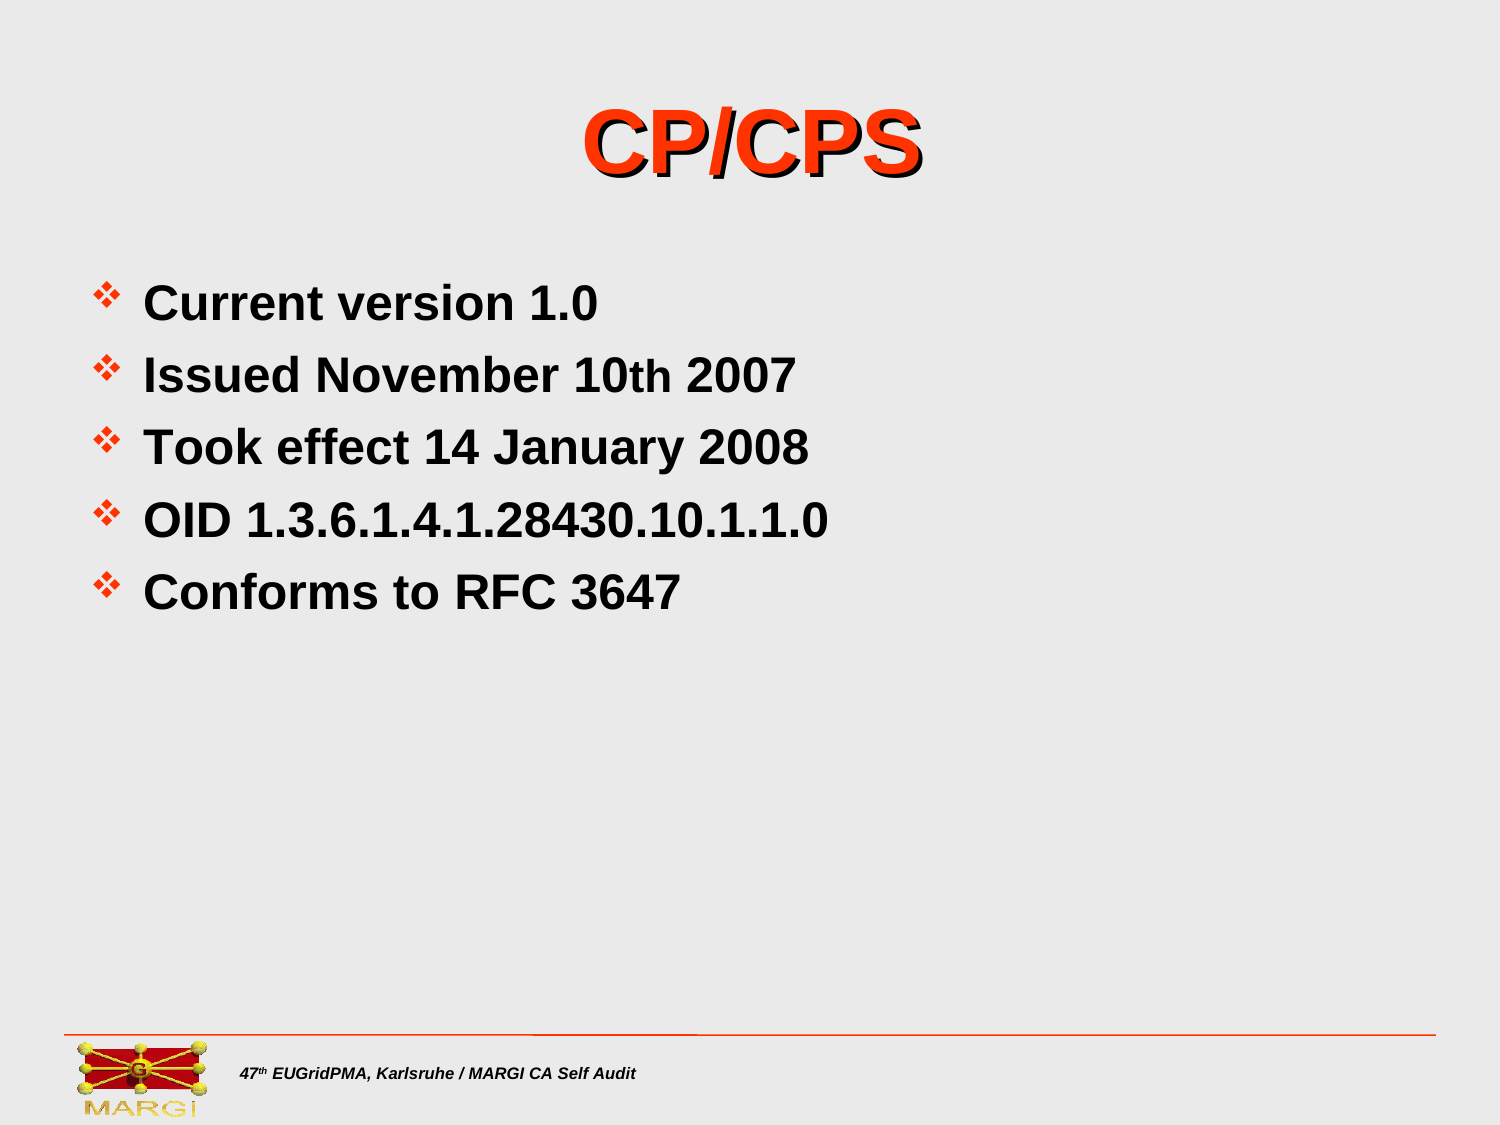

CP/CPS
Current version 1.0
Issued November 10th 2007
Took effect 14 January 2008
OID 1.3.6.1.4.1.28430.10.1.1.0
Conforms to RFC 3647